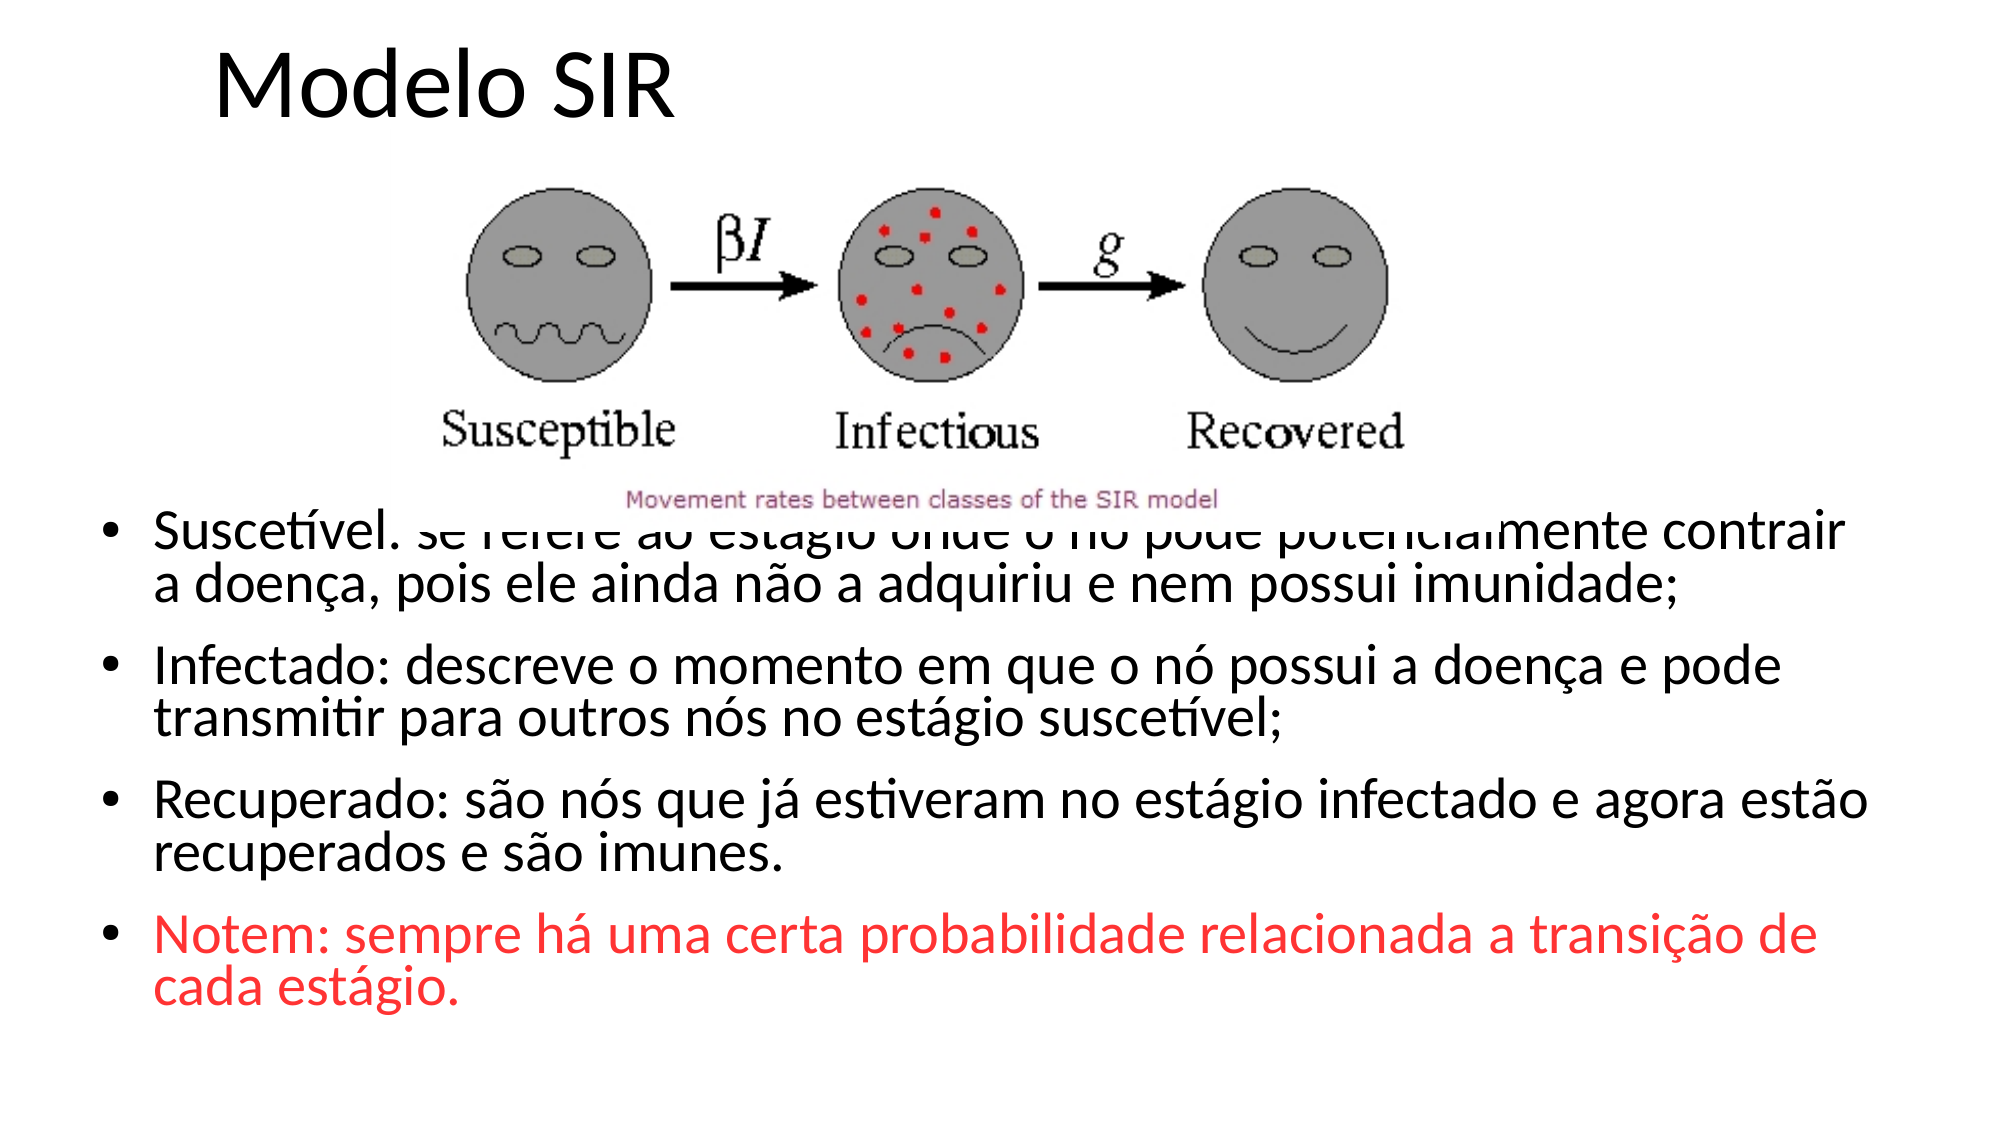

# Modelo SIR
Suscetível: se refere ao estágio onde o nó pode potencialmente contrair a doença, pois ele ainda não a adquiriu e nem possui imunidade;
Infectado: descreve o momento em que o nó possui a doença e pode transmitir para outros nós no estágio suscetível;
Recuperado: são nós que já estiveram no estágio infectado e agora estão recuperados e são imunes.
Notem: sempre há uma certa probabilidade relacionada a transição de cada estágio.